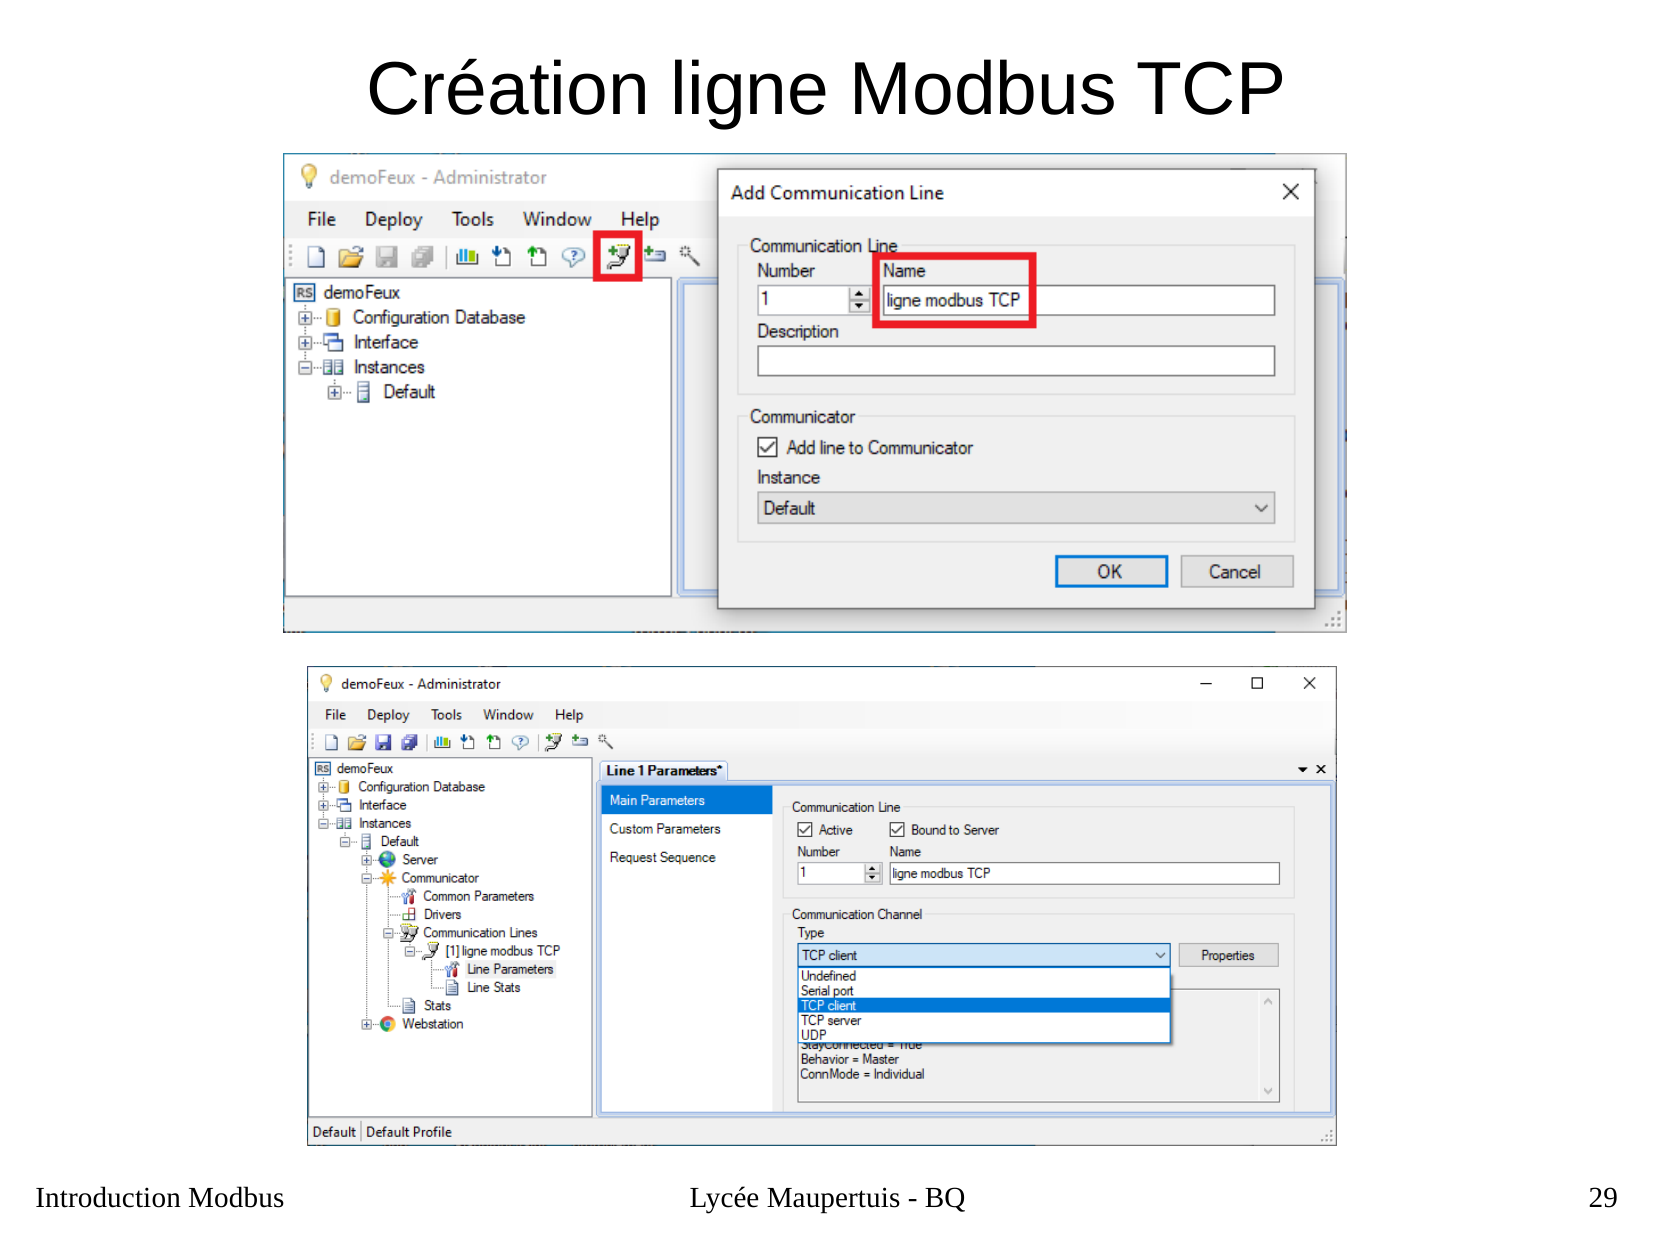

# Création ligne Modbus TCP
Introduction Modbus
Lycée Maupertuis - BQ
29